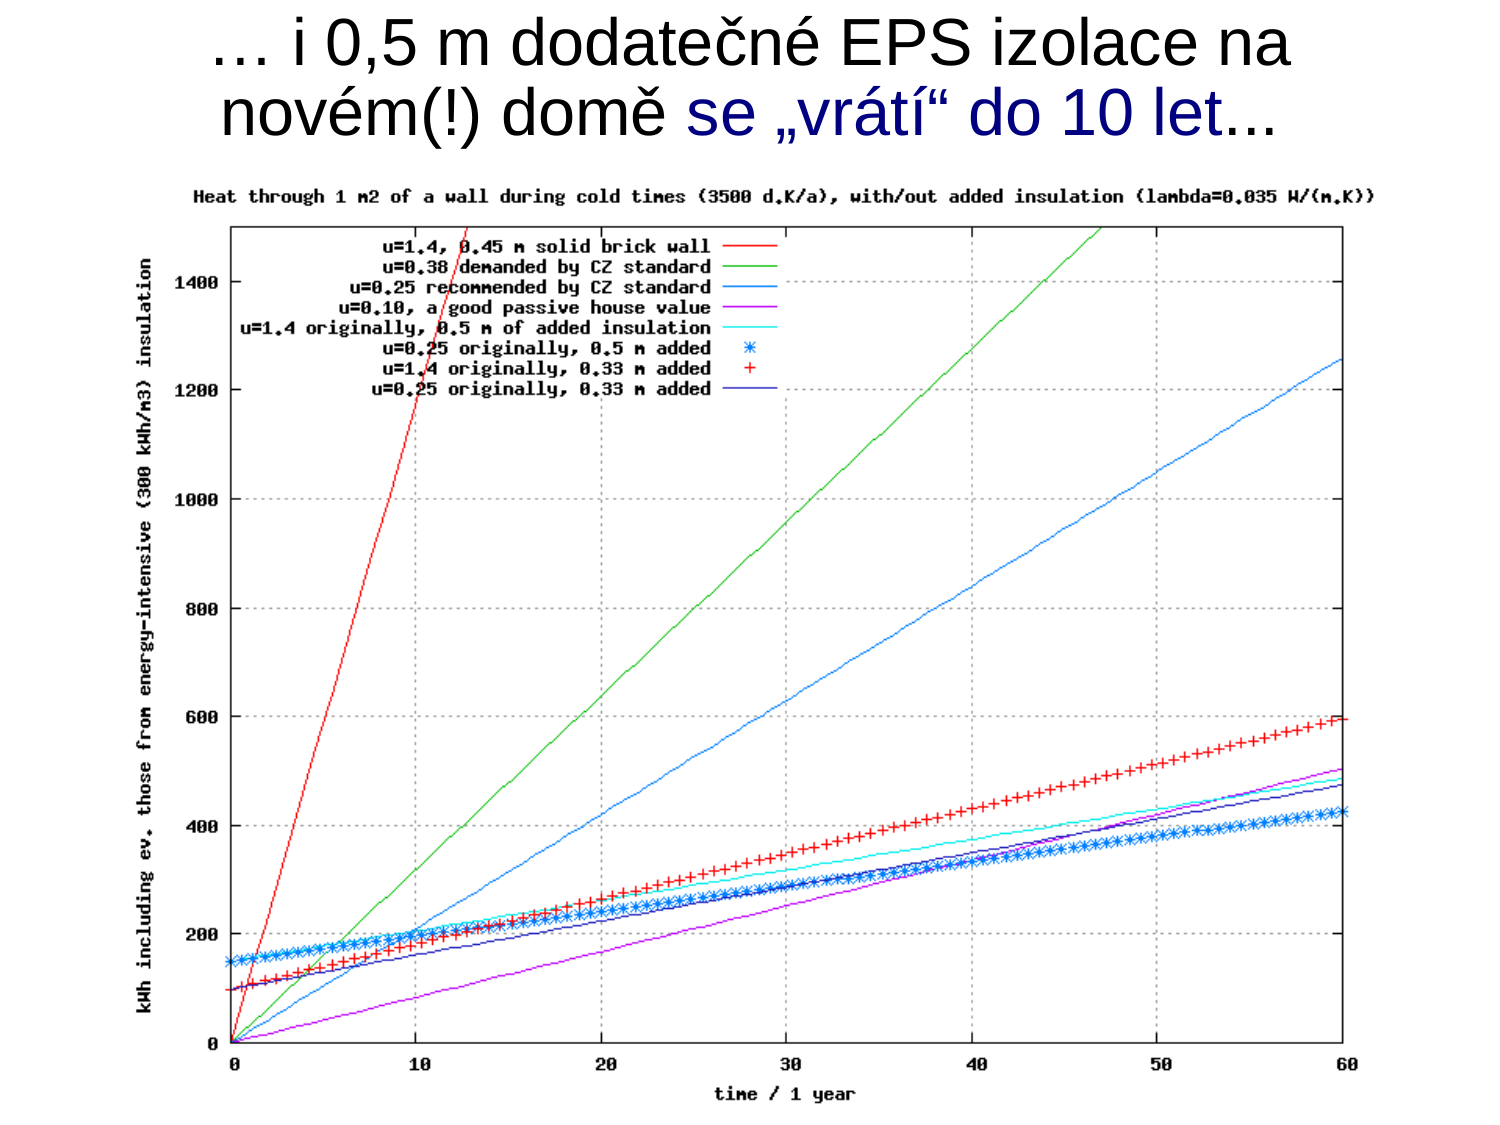

# … i 0,5 m dodatečné EPS izolace na novém(!) domě se „vrátí“ do 10 let...